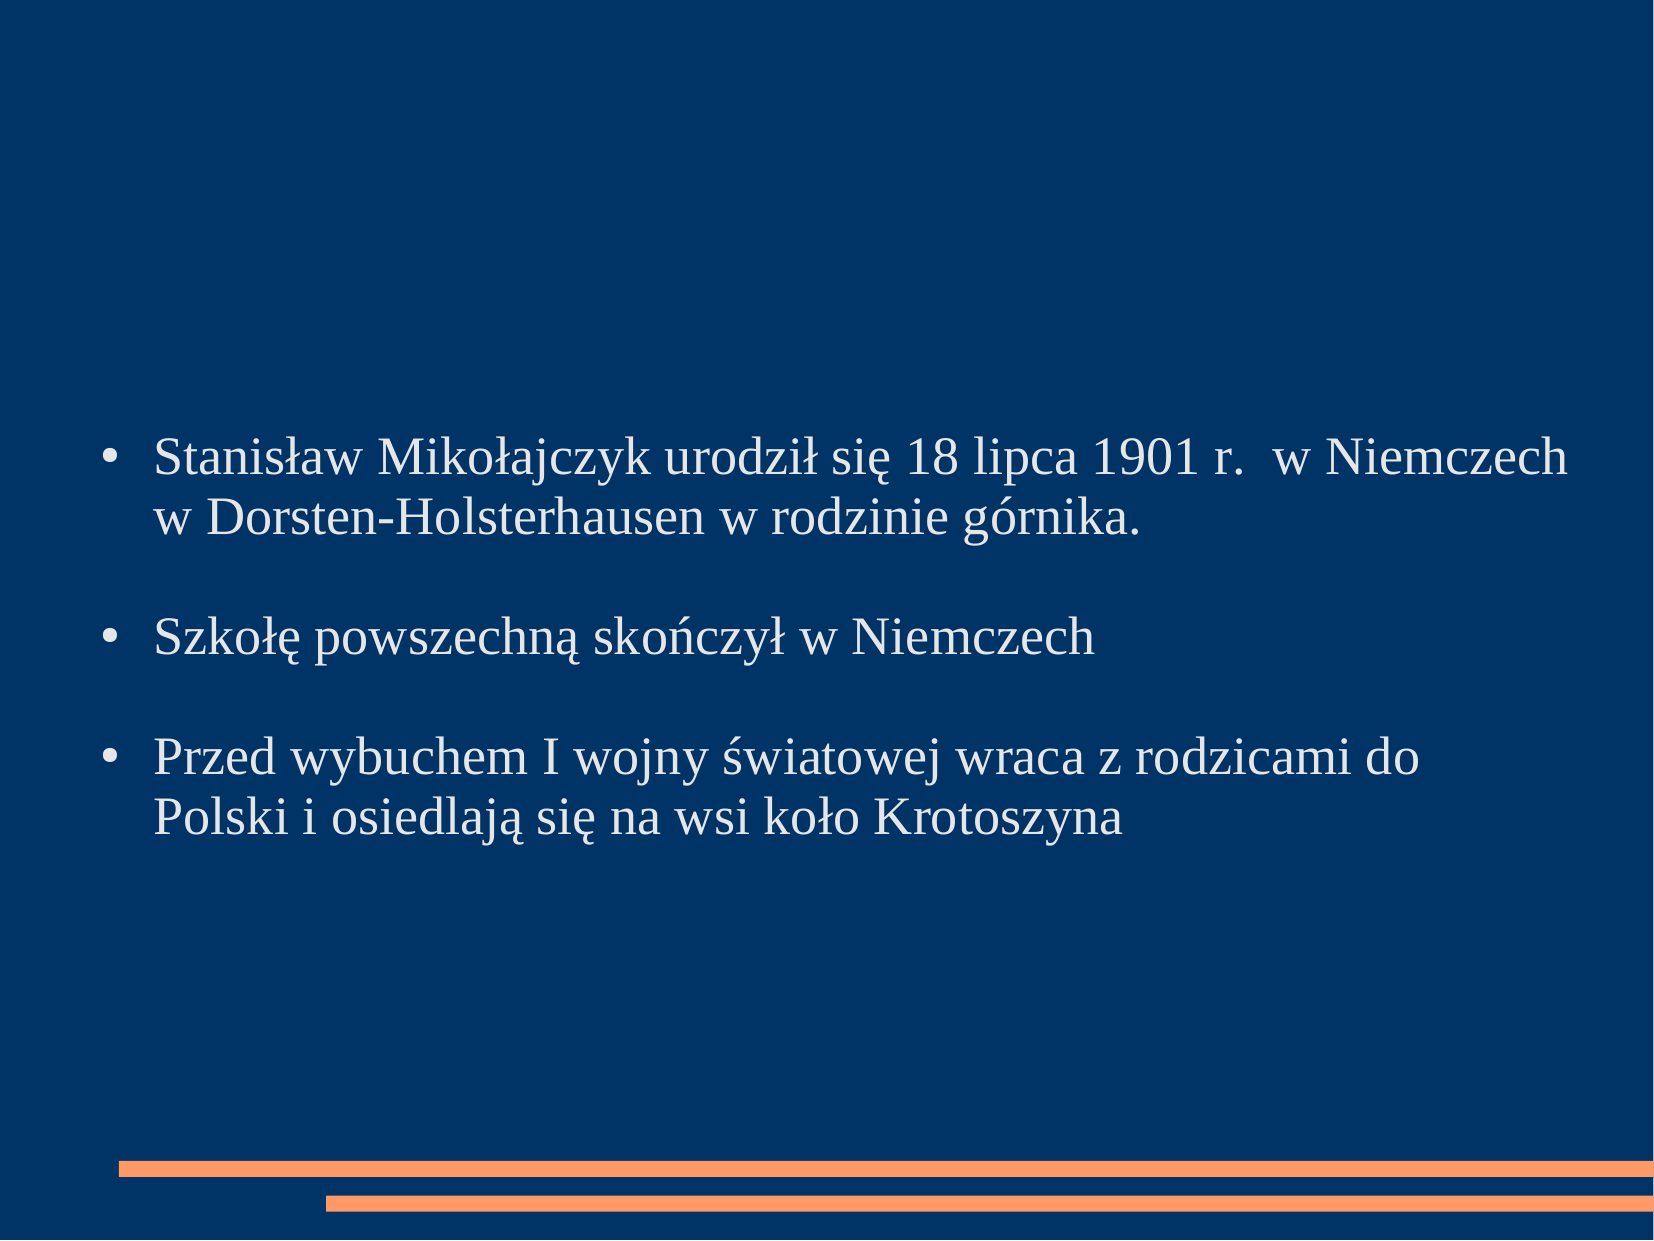

#
Stanisław Mikołajczyk urodził się 18 lipca 1901 r. w Niemczech w Dorsten-Holsterhausen w rodzinie górnika.
Szkołę powszechną skończył w Niemczech
Przed wybuchem I wojny światowej wraca z rodzicami do Polski i osiedlają się na wsi koło Krotoszyna